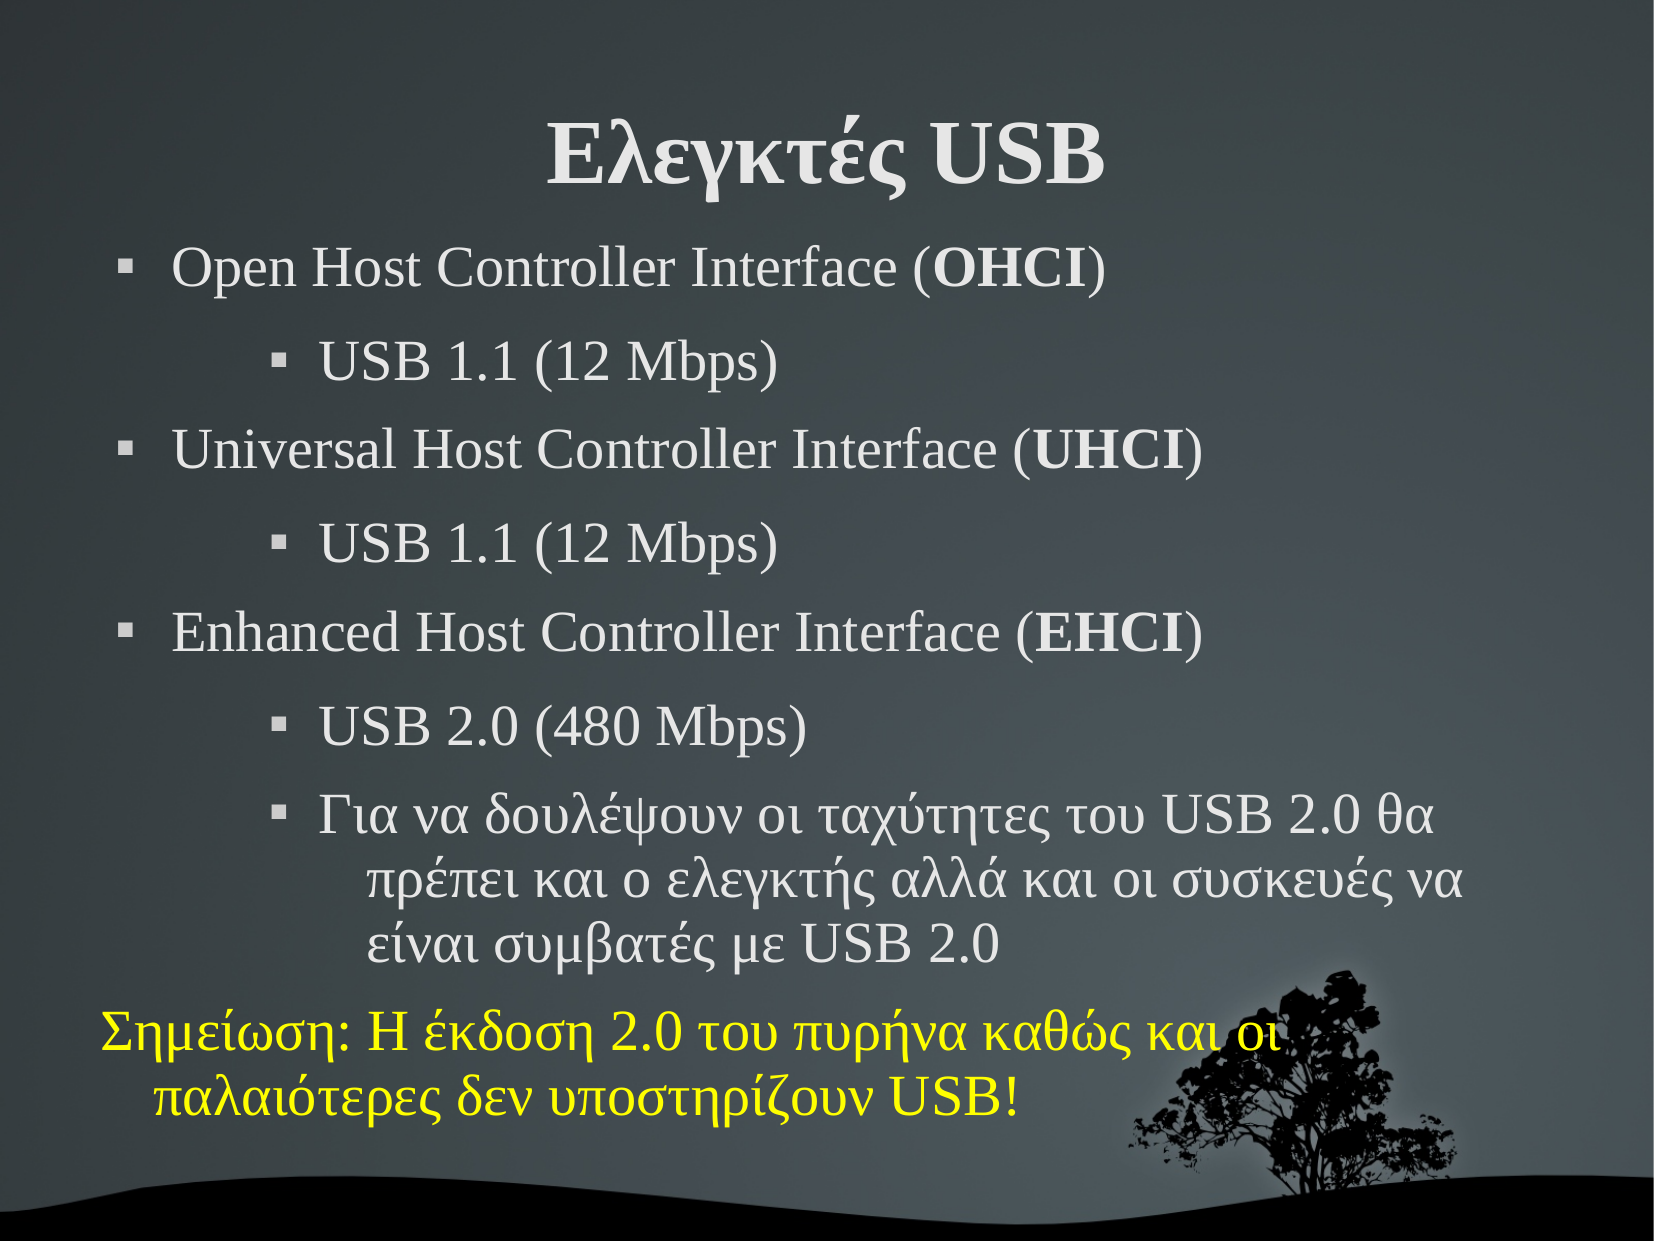

Ελεγκτές USB
# Open Host Controller Interface (OHCI)
USB 1.1 (12 Mbps)
Universal Host Controller Interface (UHCI)
USB 1.1 (12 Mbps)
Enhanced Host Controller Interface (EHCI)
USB 2.0 (480 Mbps)
Για να δουλέψουν οι ταχύτητες του USB 2.0 θα πρέπει και ο ελεγκτής αλλά και οι συσκευές να είναι συμβατές με USB 2.0
Σημείωση: Η έκδοση 2.0 του πυρήνα καθώς και οι παλαιότερες δεν υποστηρίζουν USB!